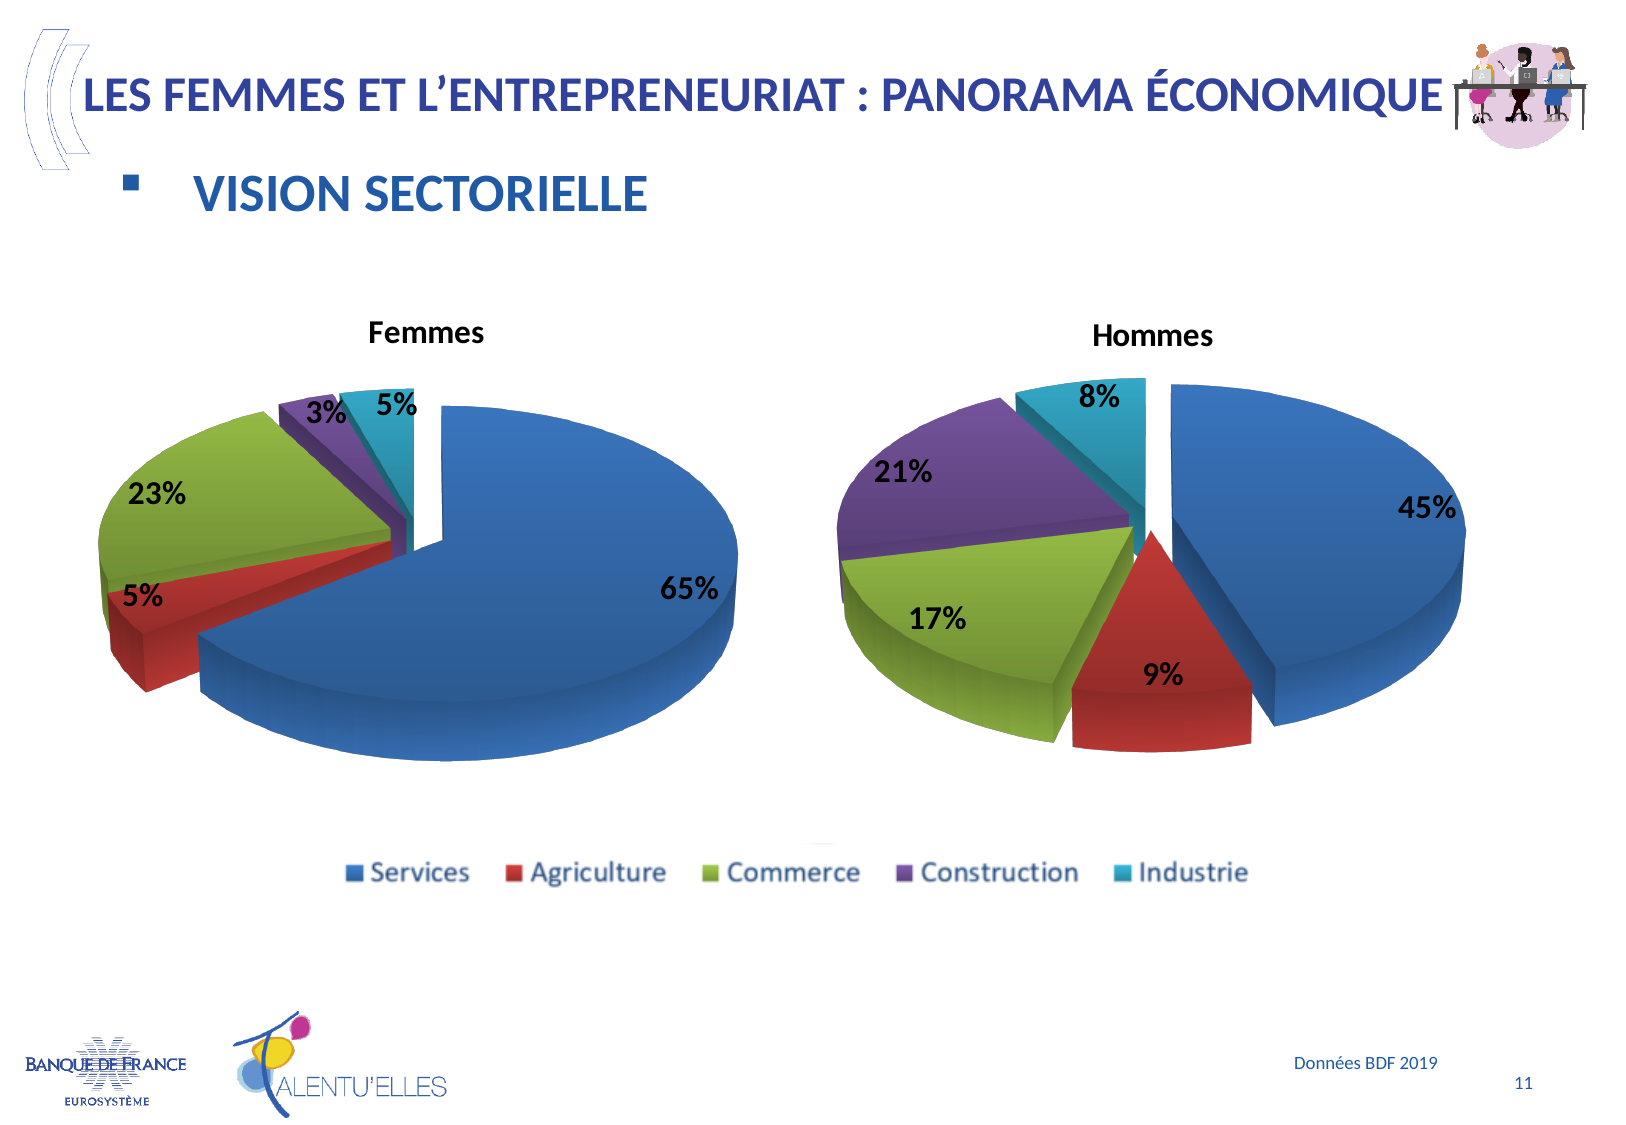

# Les Femmes et l’entrepreneuriat : panorama économique
Vision sectorielle
[unsupported chart]
[unsupported chart]
Données BDF 2019